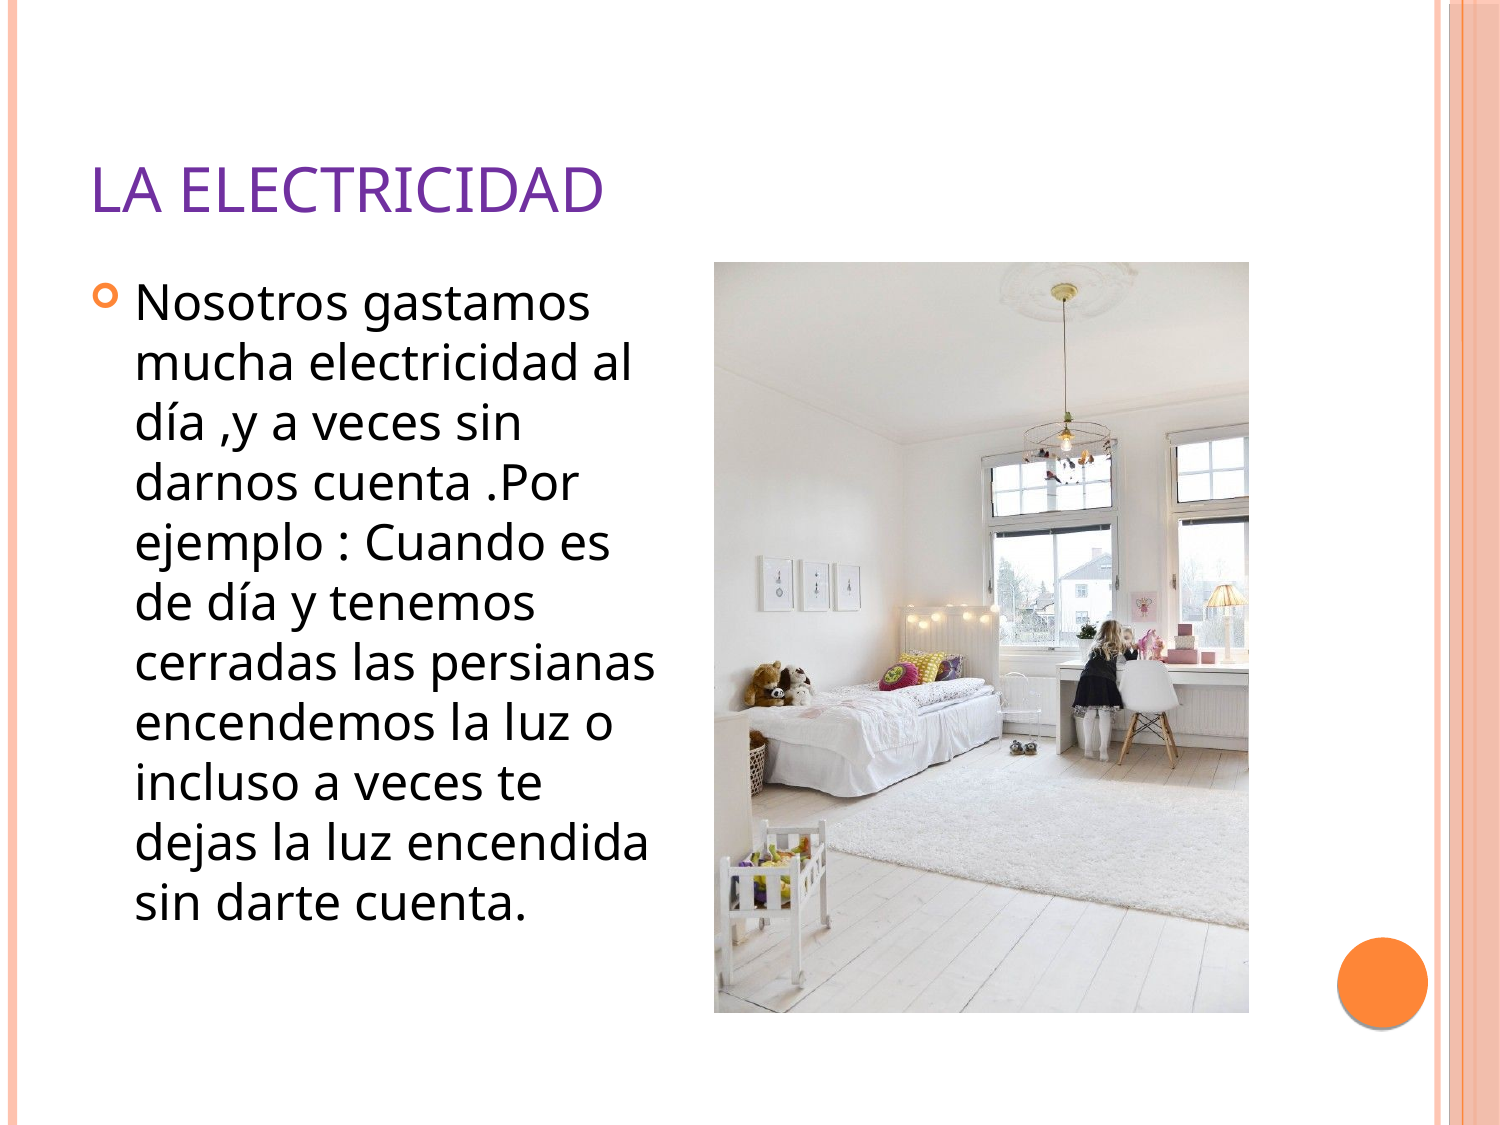

# La electricidad
Nosotros gastamos mucha electricidad al día ,y a veces sin darnos cuenta .Por ejemplo : Cuando es de día y tenemos cerradas las persianas encendemos la luz o incluso a veces te dejas la luz encendida sin darte cuenta.